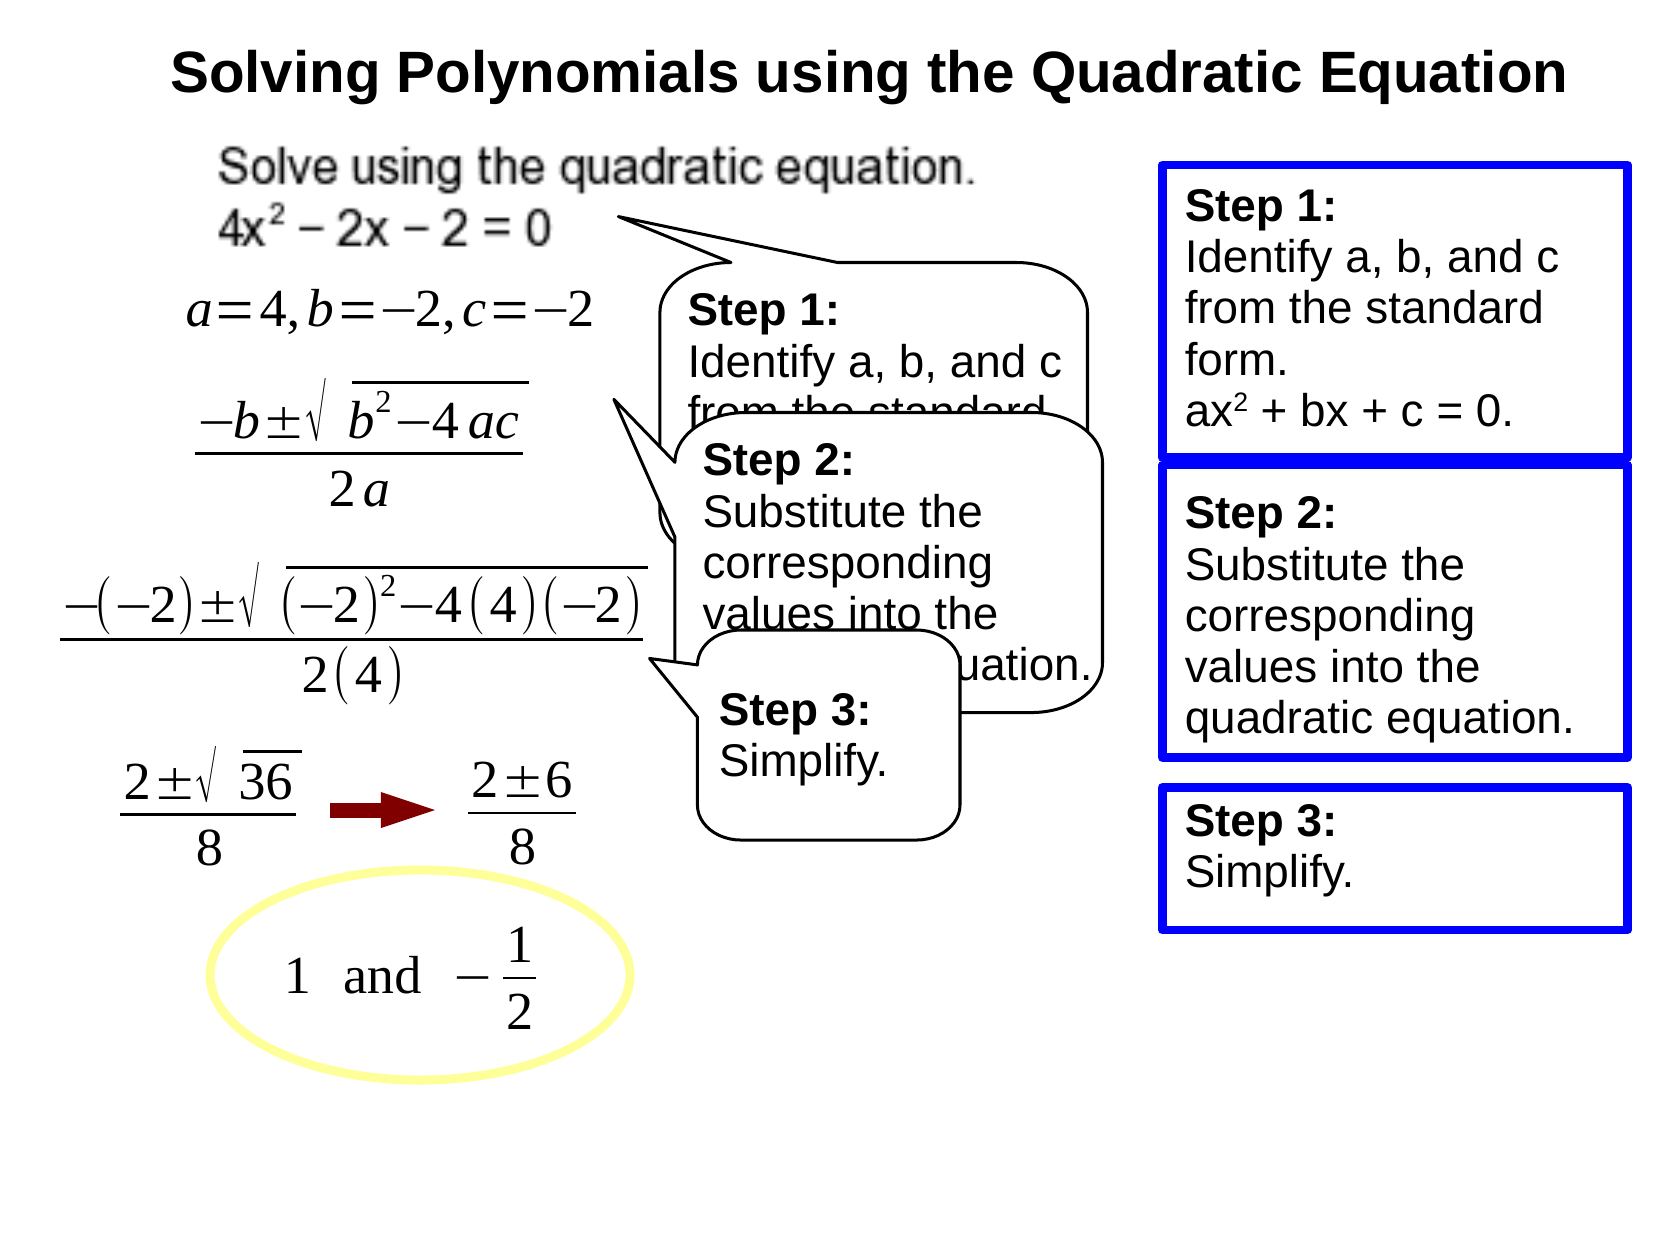

Solving Polynomials using the Quadratic Equation
Step 1:
Identify a, b, and c from the standard form.
ax2 + bx + c = 0.
Step 2:
Substitute the corresponding values into the quadratic equation.
Step 3:
Simplify.
Step 1:
Identify a, b, and c
from the standard
form.
ax2 + bx + c = 0.
Step 2:
Substitute the
corresponding
values into the
quadratic equation.
Step 3:
Simplify.